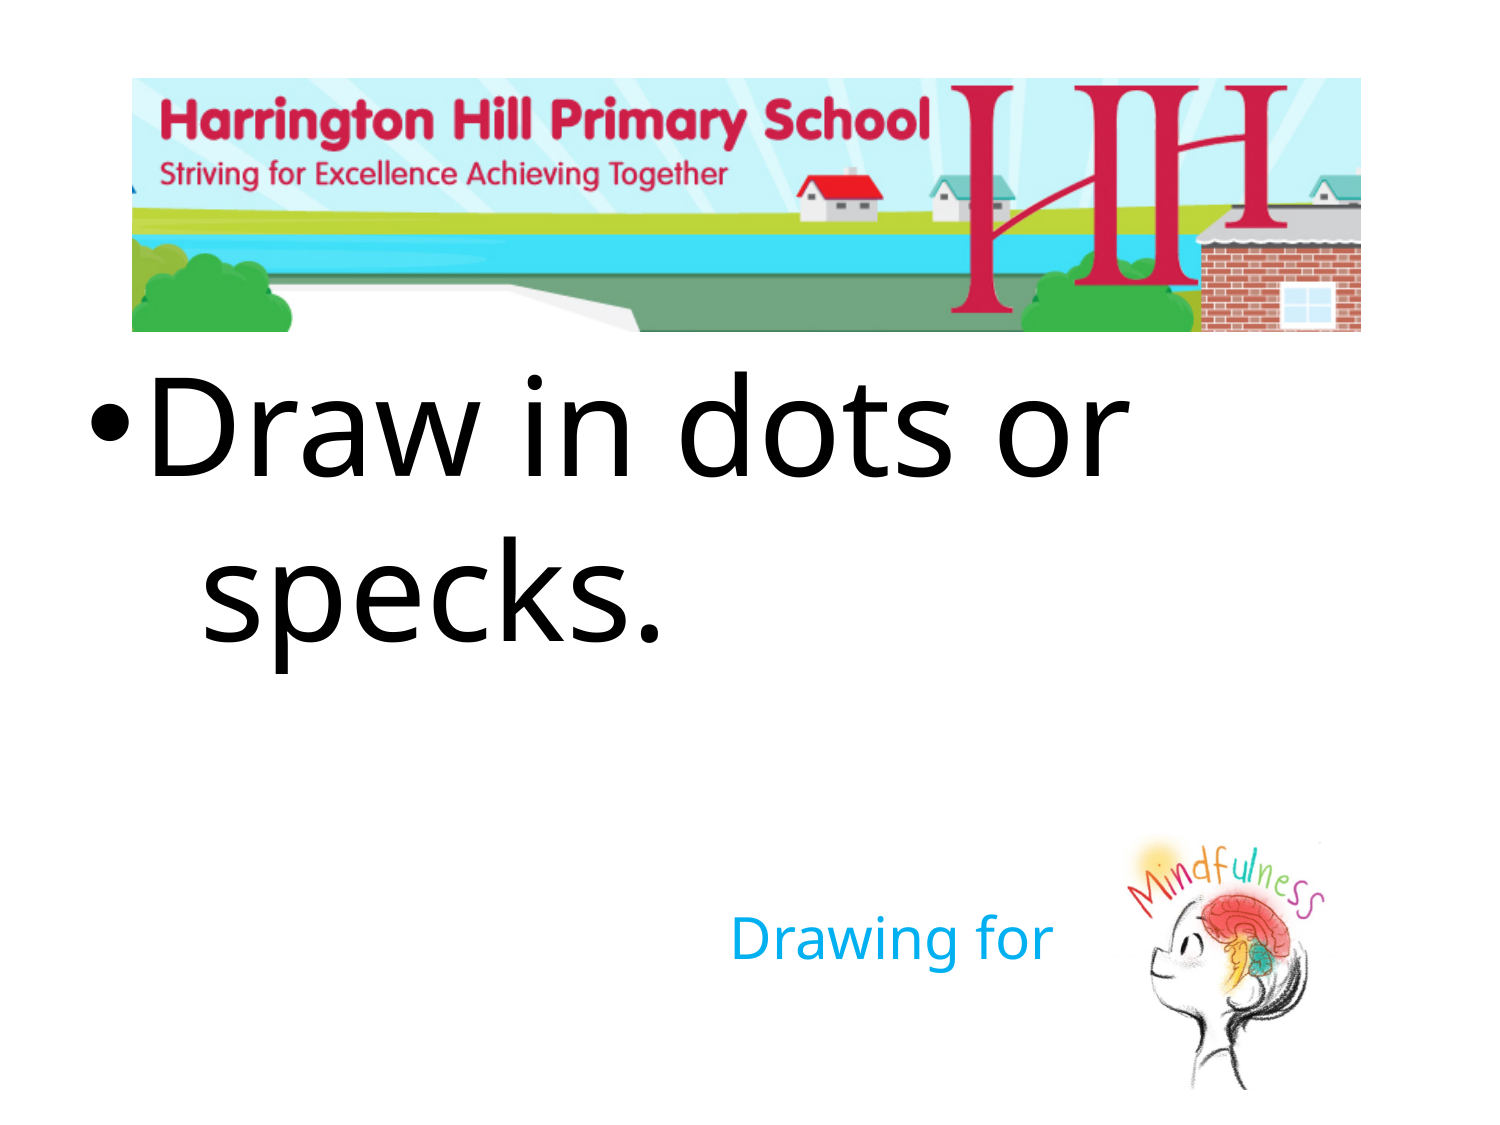

# Draw in dots or specks.
Drawing for